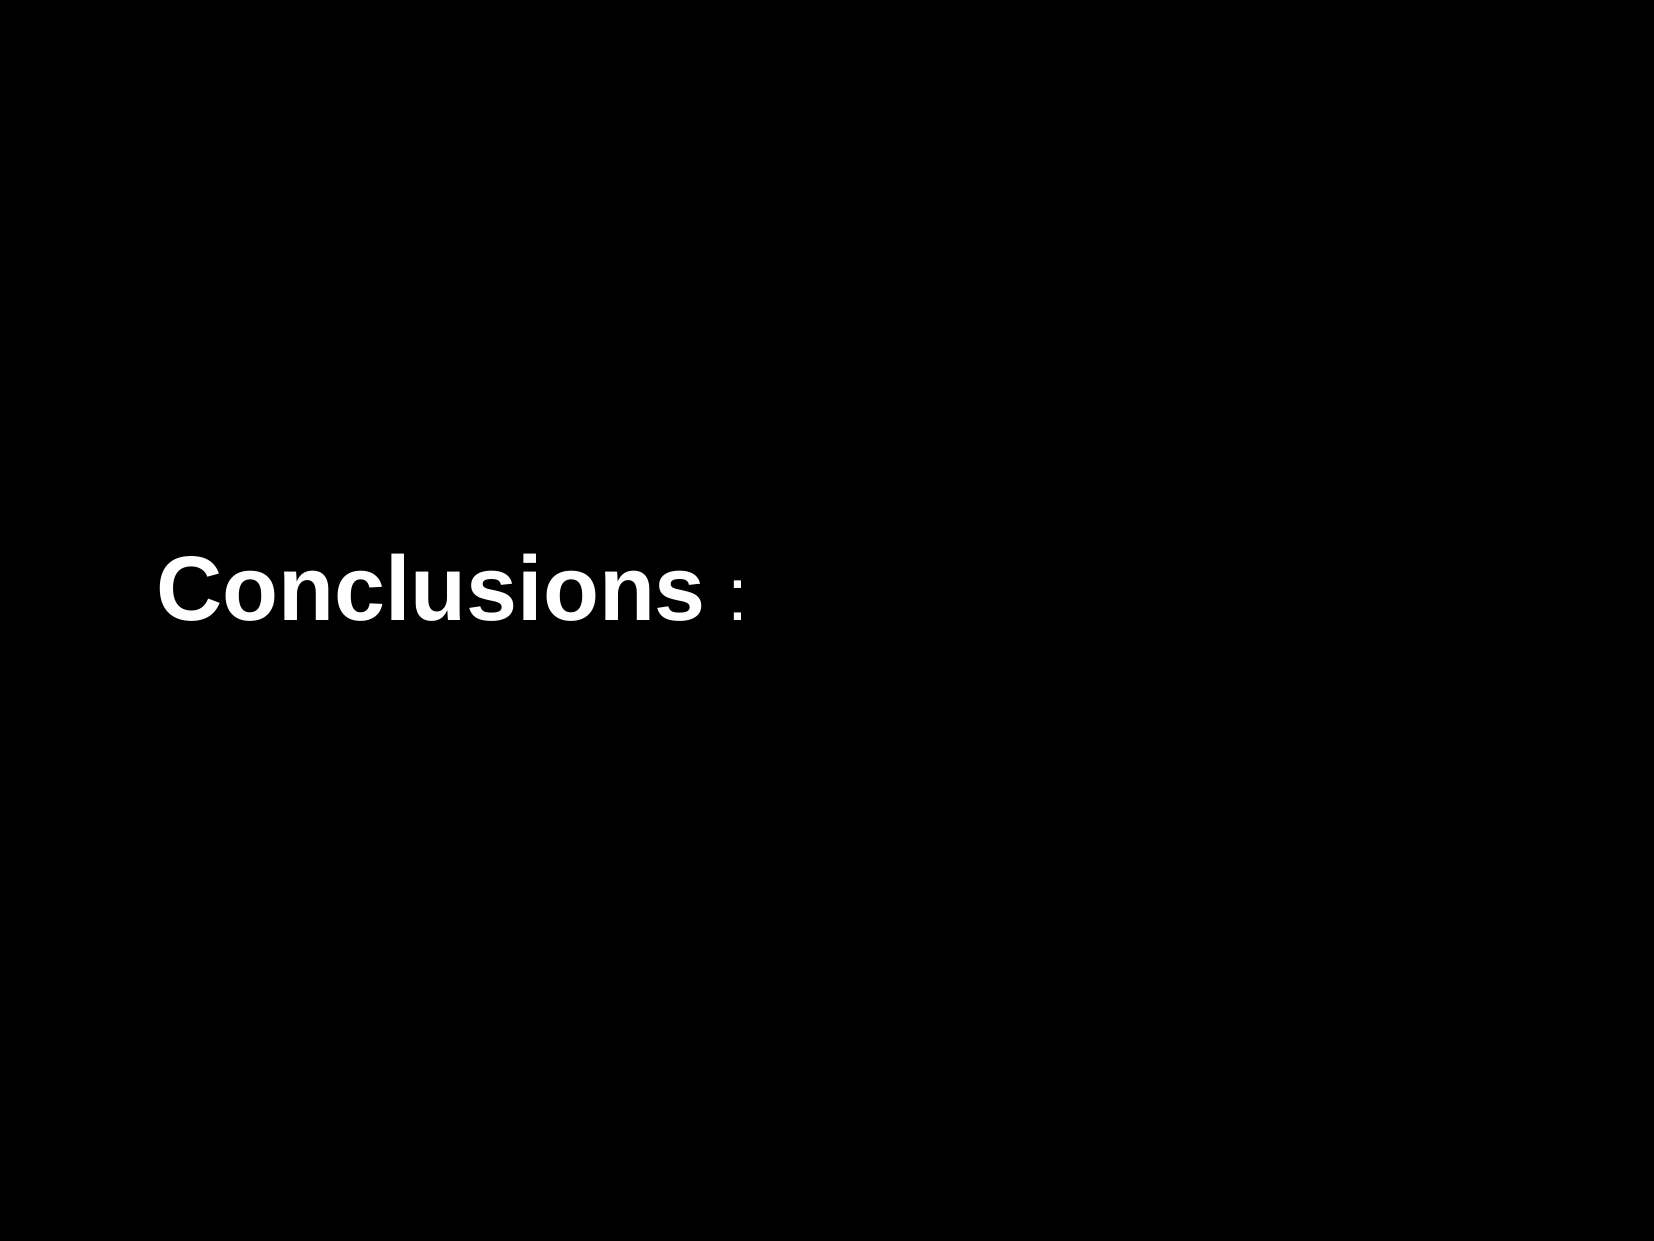

# Conclusions :
Mon, March 31st, 2008
Antonin Maire - IPHC Strasbourg / AliceWeek Apr. 08
35